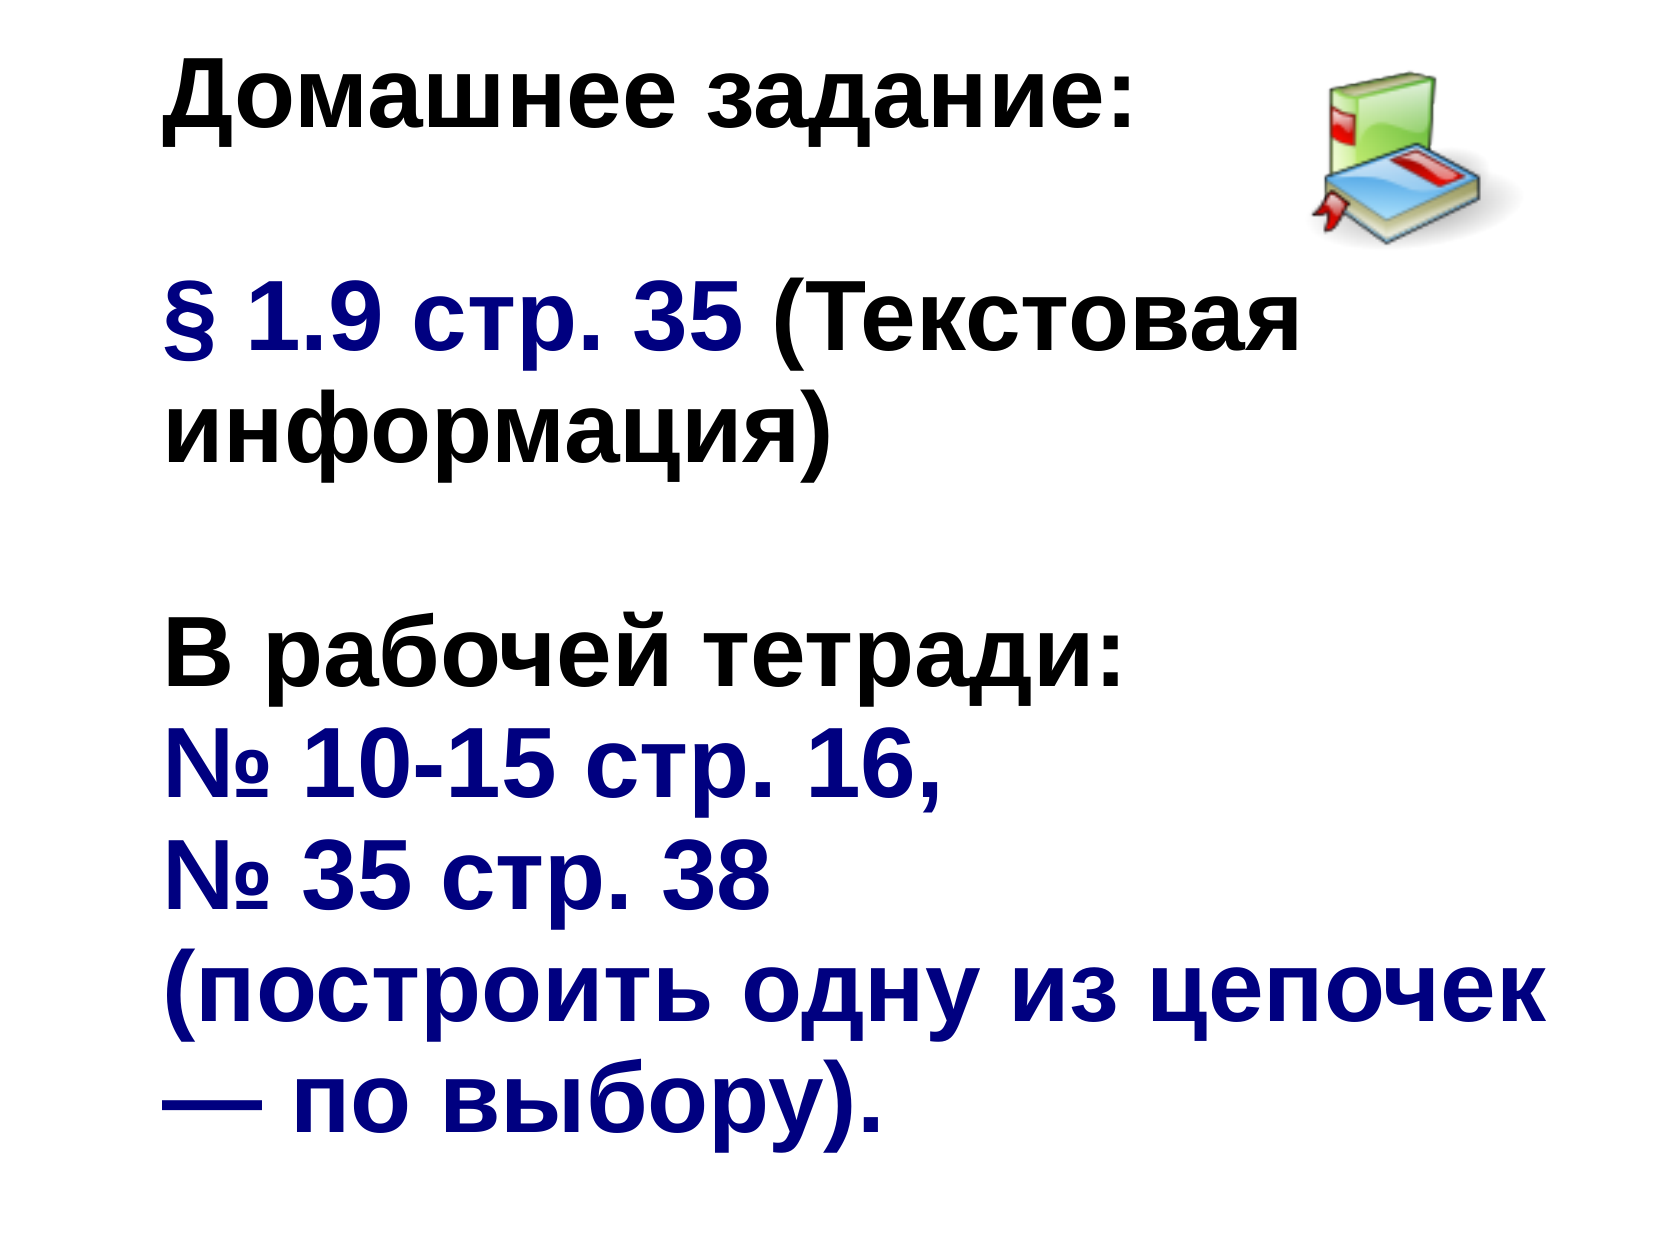

Домашнее задание:
§ 1.9 стр. 35 (Текстовая информация)
В рабочей тетради:
№ 10-15 стр. 16,
№ 35 стр. 38
(построить одну из цепочек — по выбору).